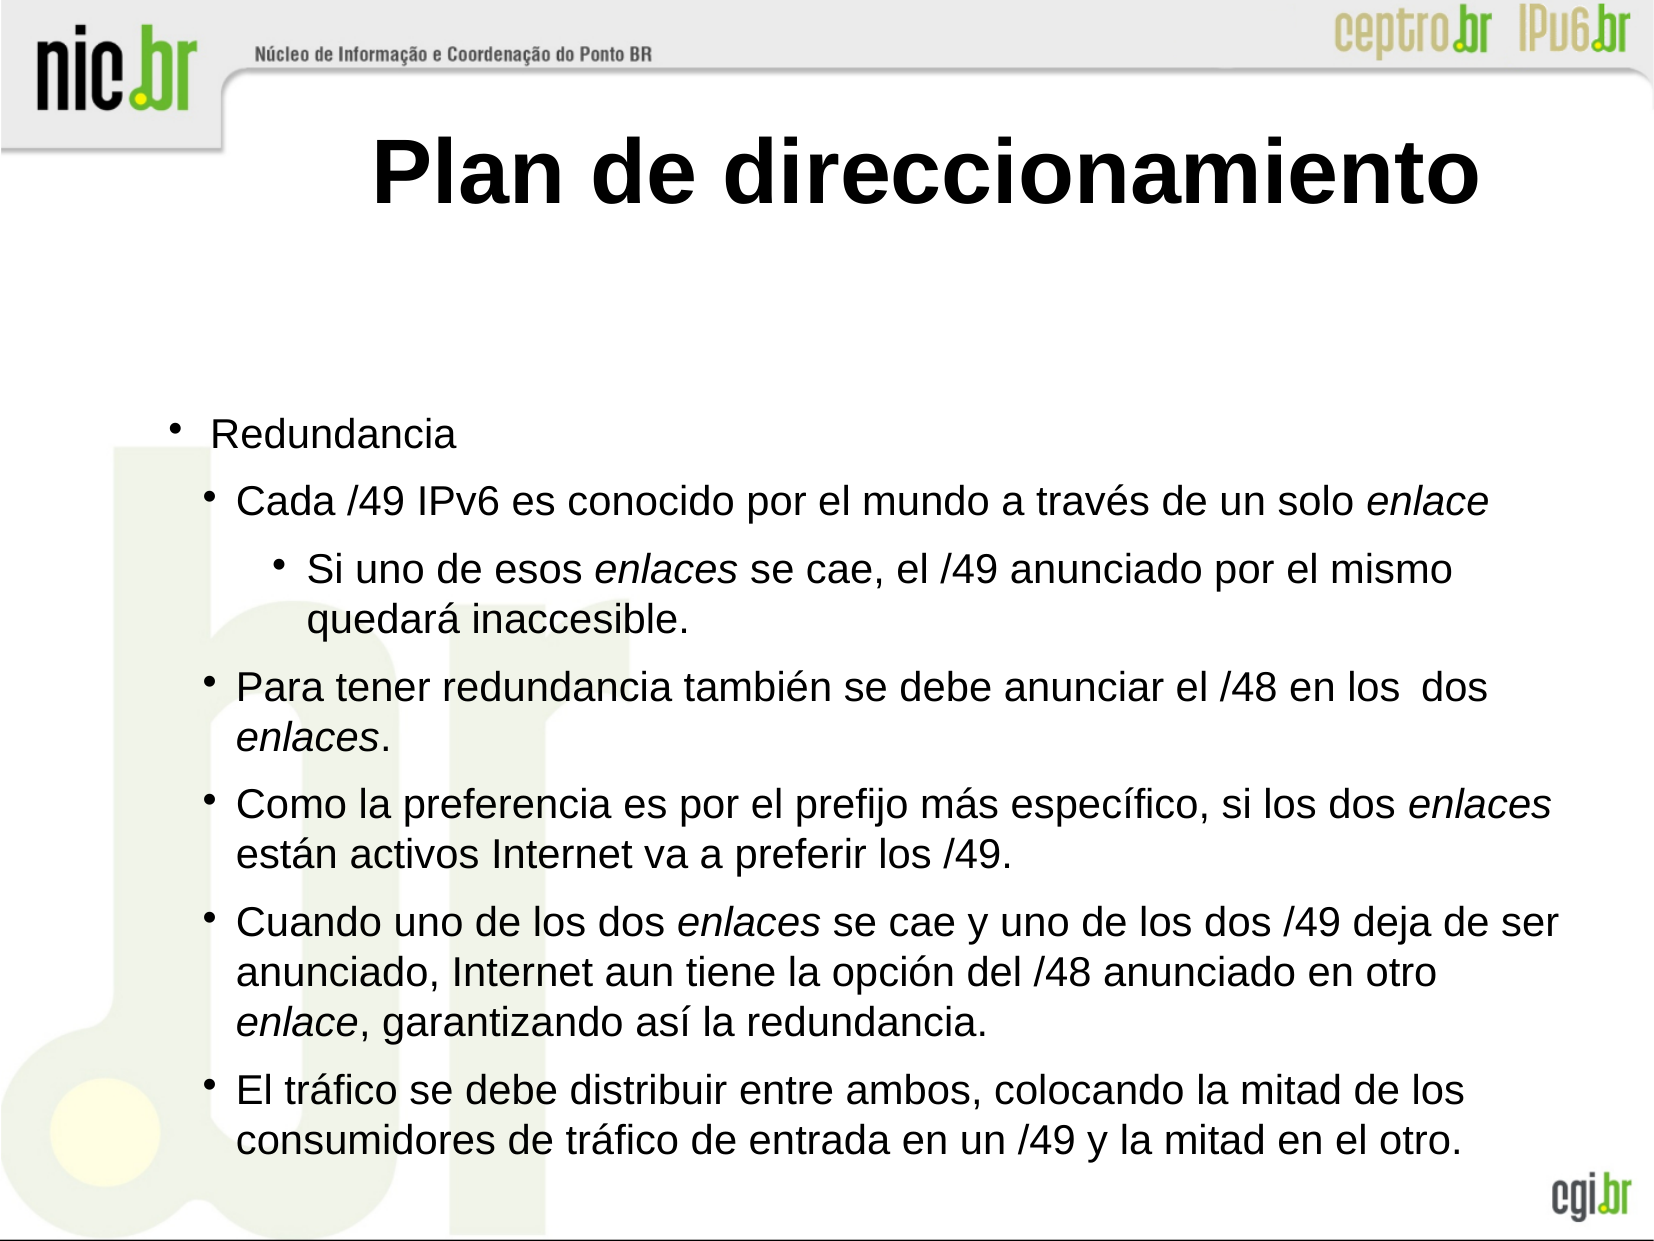

Plan de direccionamiento
 Redundancia
Cada /49 IPv6 es conocido por el mundo a través de un solo enlace
Si uno de esos enlaces se cae, el /49 anunciado por el mismo quedará inaccesible.
Para tener redundancia también se debe anunciar el /48 en los 	dos enlaces.
Como la preferencia es por el prefijo más específico, si los dos enlaces están activos Internet va a preferir los /49.
Cuando uno de los dos enlaces se cae y uno de los dos /49 deja de ser anunciado, Internet aun tiene la opción del /48 anunciado en otro enlace, garantizando así la redundancia.
El tráfico se debe distribuir entre ambos, colocando la mitad de los consumidores de tráfico de entrada en un /49 y la mitad en el otro.